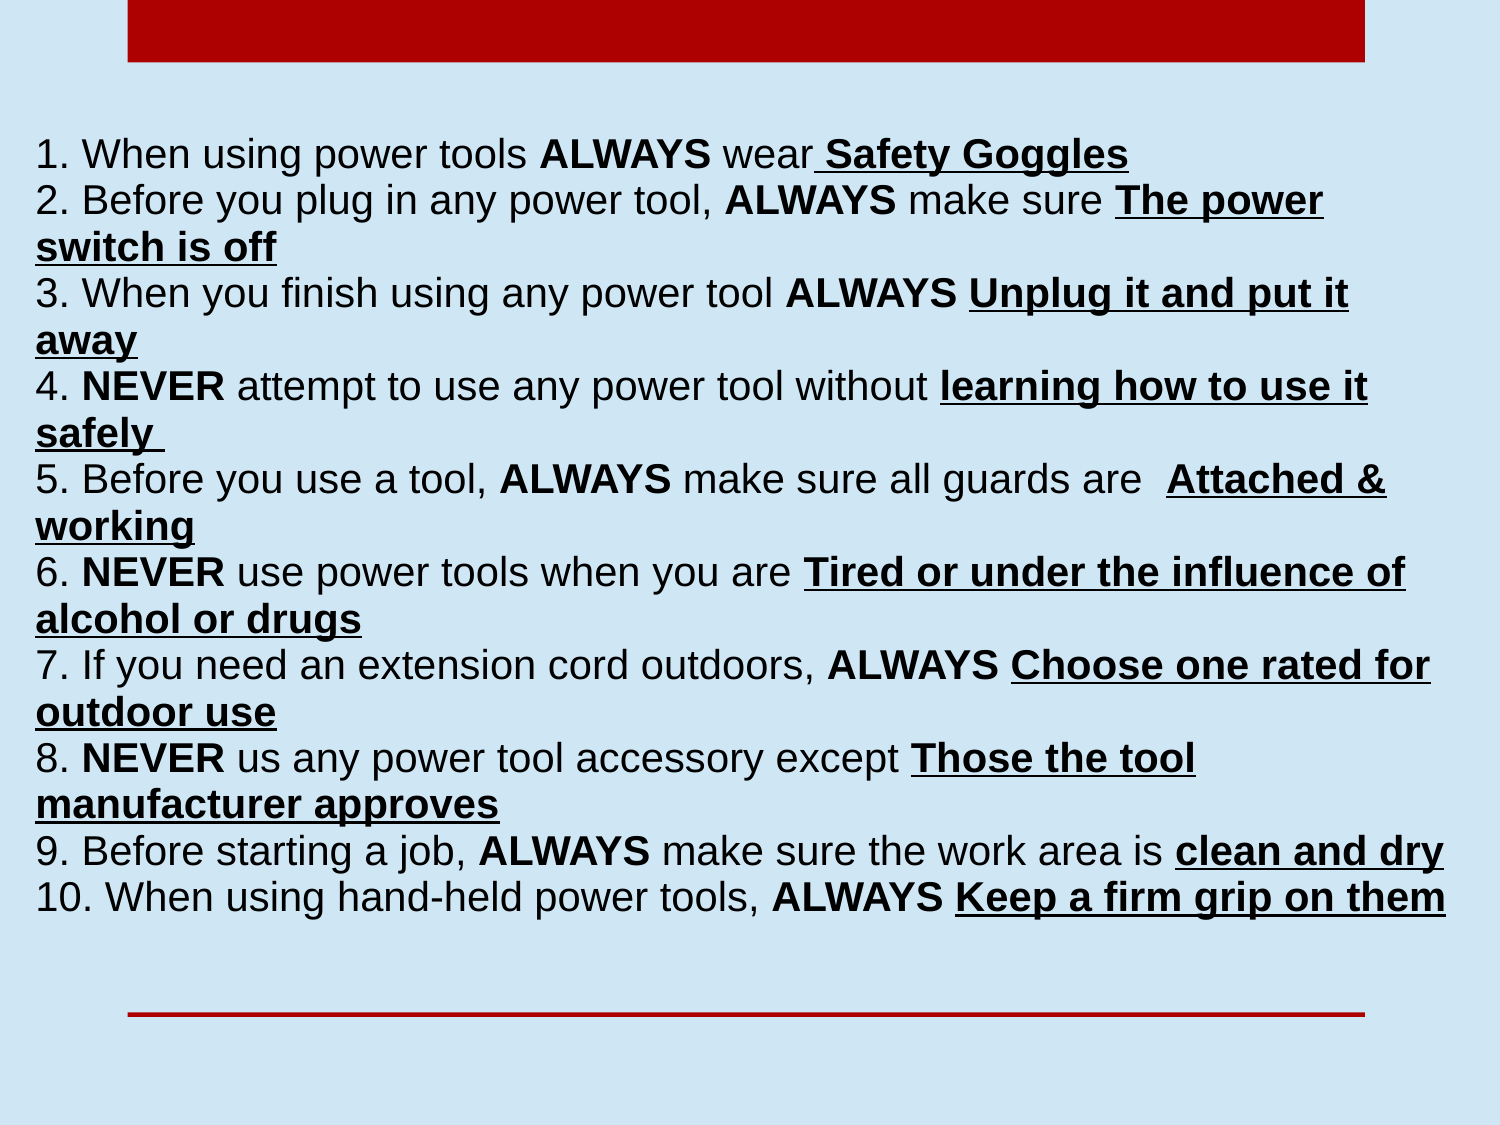

# 1. When using power tools ALWAYS wear Safety Goggles 2. Before you plug in any power tool, ALWAYS make sure The power switch is off 3. When you finish using any power tool ALWAYS Unplug it and put it away 4. NEVER attempt to use any power tool without learning how to use it safely 5. Before you use a tool, ALWAYS make sure all guards are Attached & working 6. NEVER use power tools when you are Tired or under the influence of alcohol or drugs 7. If you need an extension cord outdoors, ALWAYS Choose one rated for outdoor use 8. NEVER us any power tool accessory except Those the tool manufacturer approves 9. Before starting a job, ALWAYS make sure the work area is clean and dry 10. When using hand-held power tools, ALWAYS Keep a firm grip on them